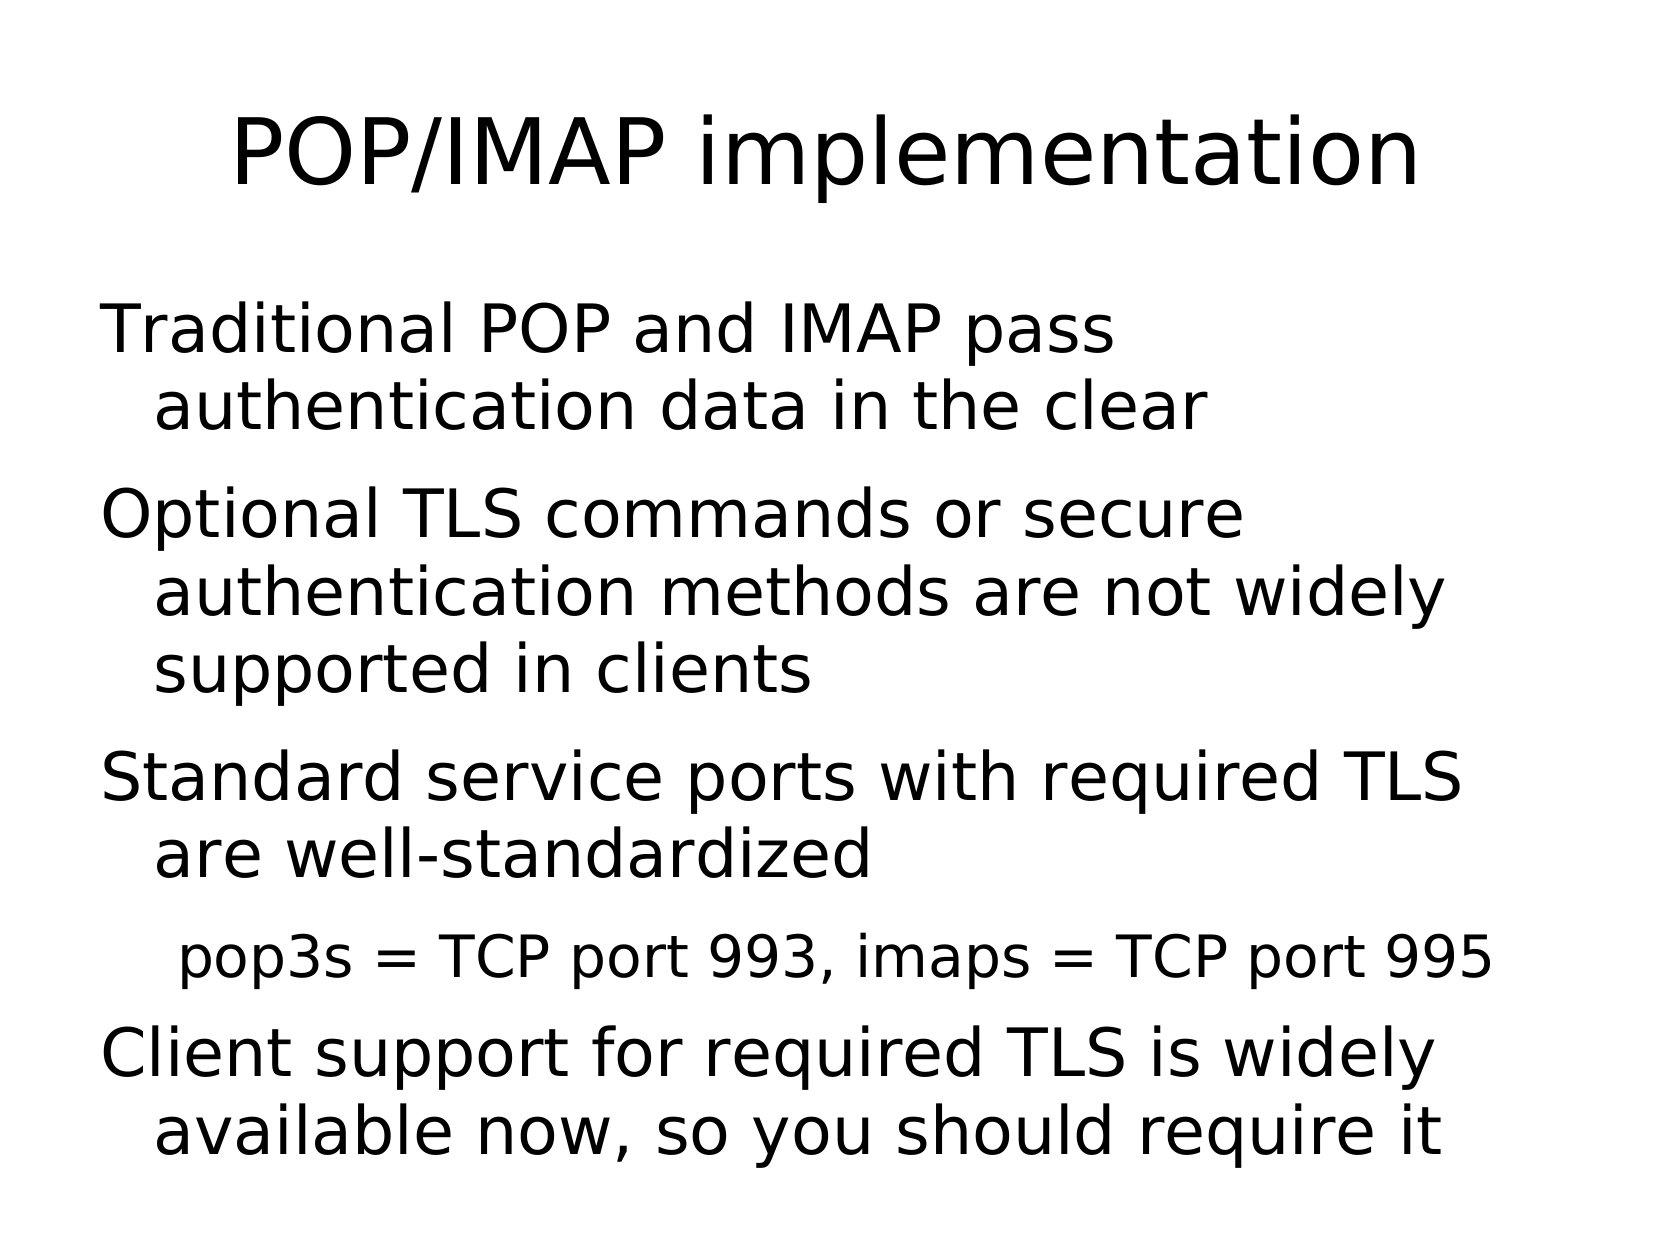

# POP/IMAP implementation
Traditional POP and IMAP pass authentication data in the clear
Optional TLS commands or secure authentication methods are not widely supported in clients
Standard service ports with required TLS are well-standardized
pop3s = TCP port 993, imaps = TCP port 995
Client support for required TLS is widely available now, so you should require it